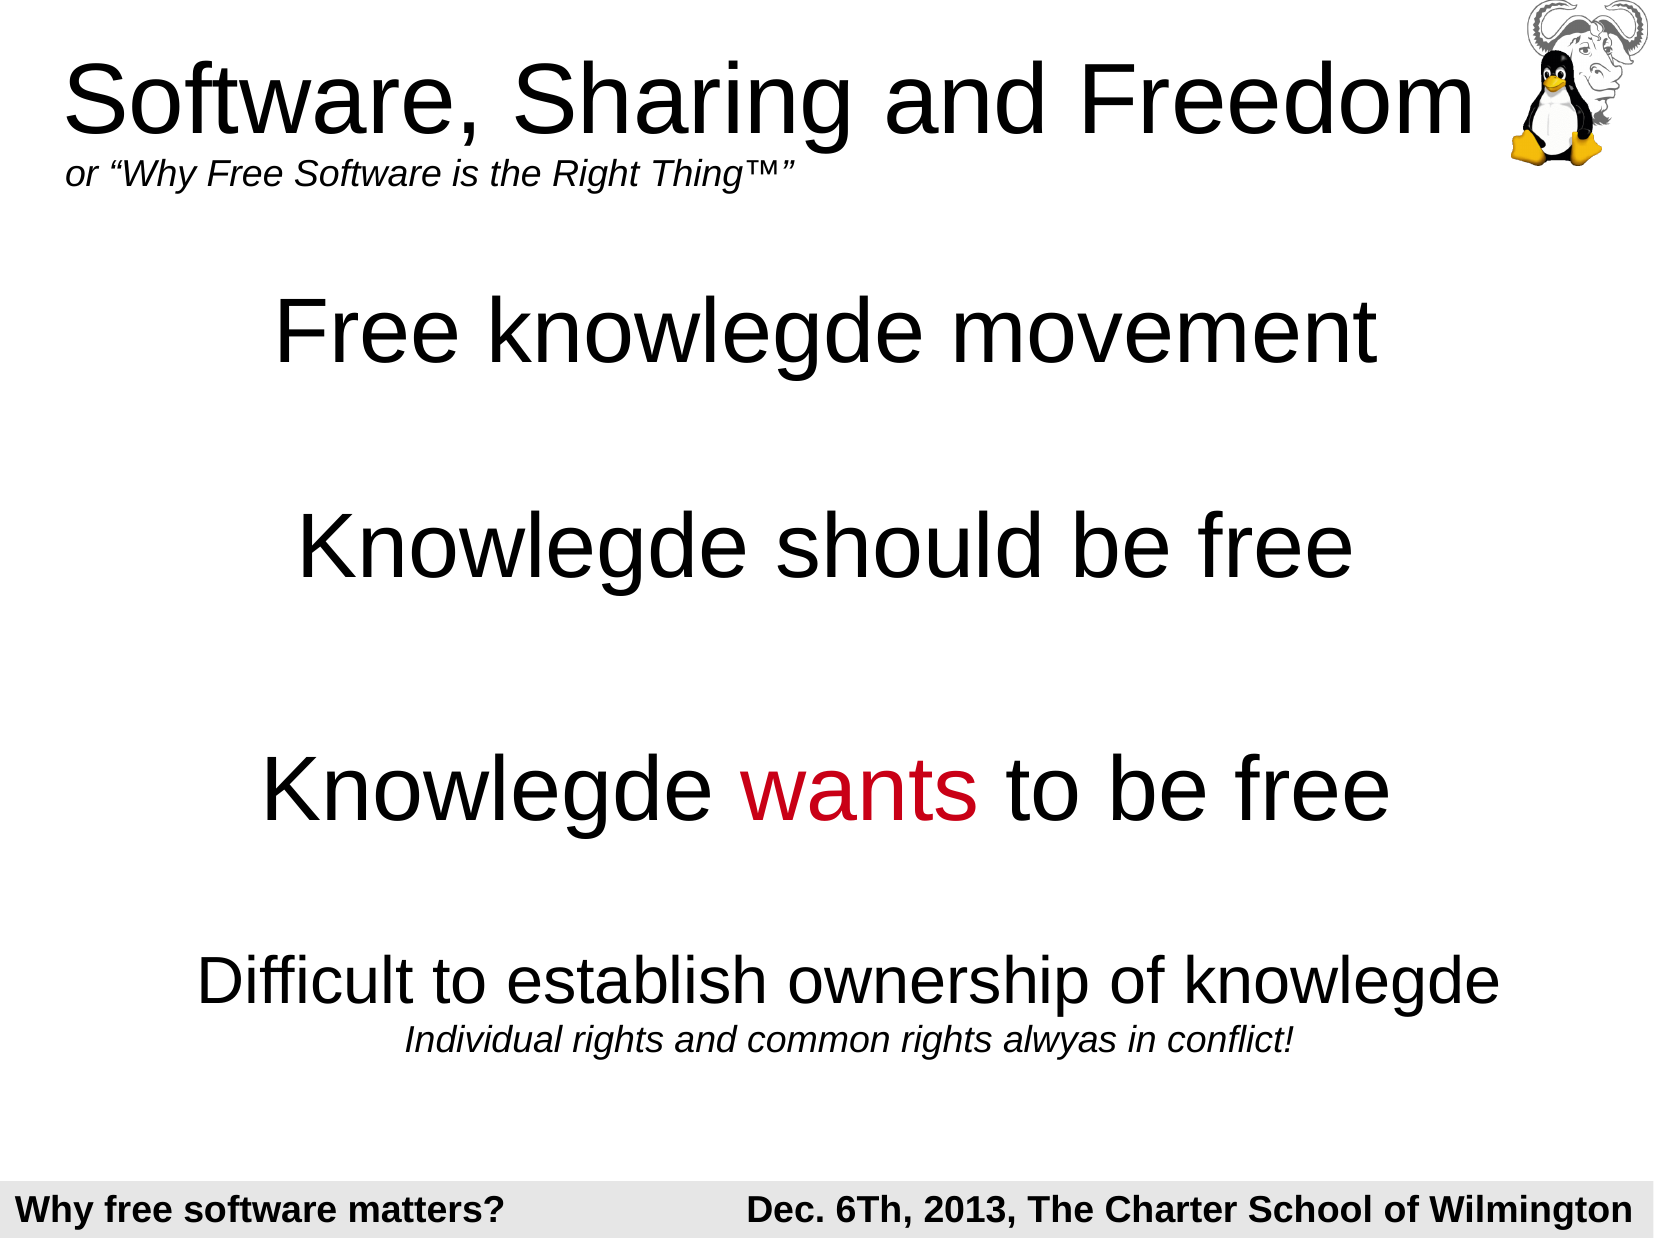

Software, Sharing and Freedom
or “Why Free Software is the Right Thing™”
Free knowlegde movement
Knowlegde should be free
Knowlegde wants to be free
Difficult to establish ownership of knowlegde
Individual rights and common rights alwyas in conflict!
Why free software matters? Dec. 6Th, 2013, The Charter School of Wilmington